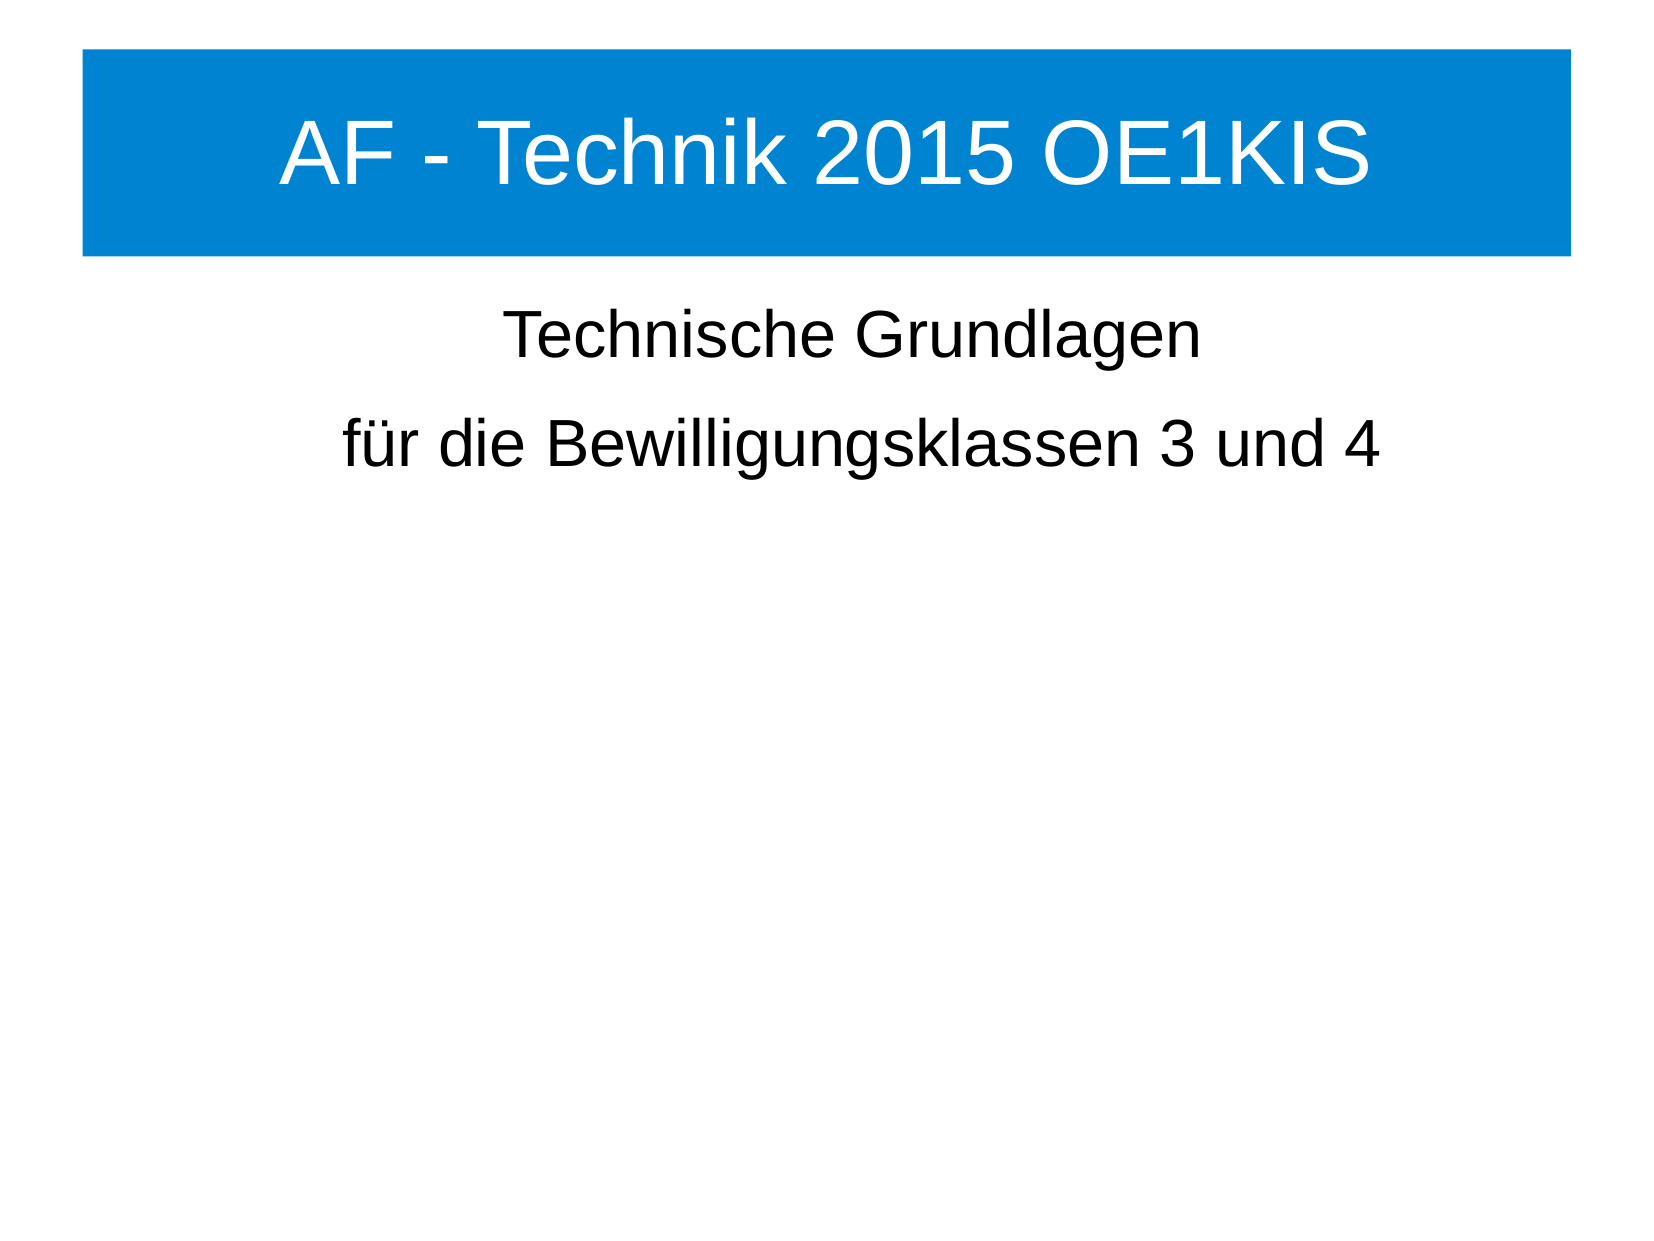

# AF - Technik 2015 OE1KIS
Technische Grundlagen
für die Bewilligungsklassen 3 und 4